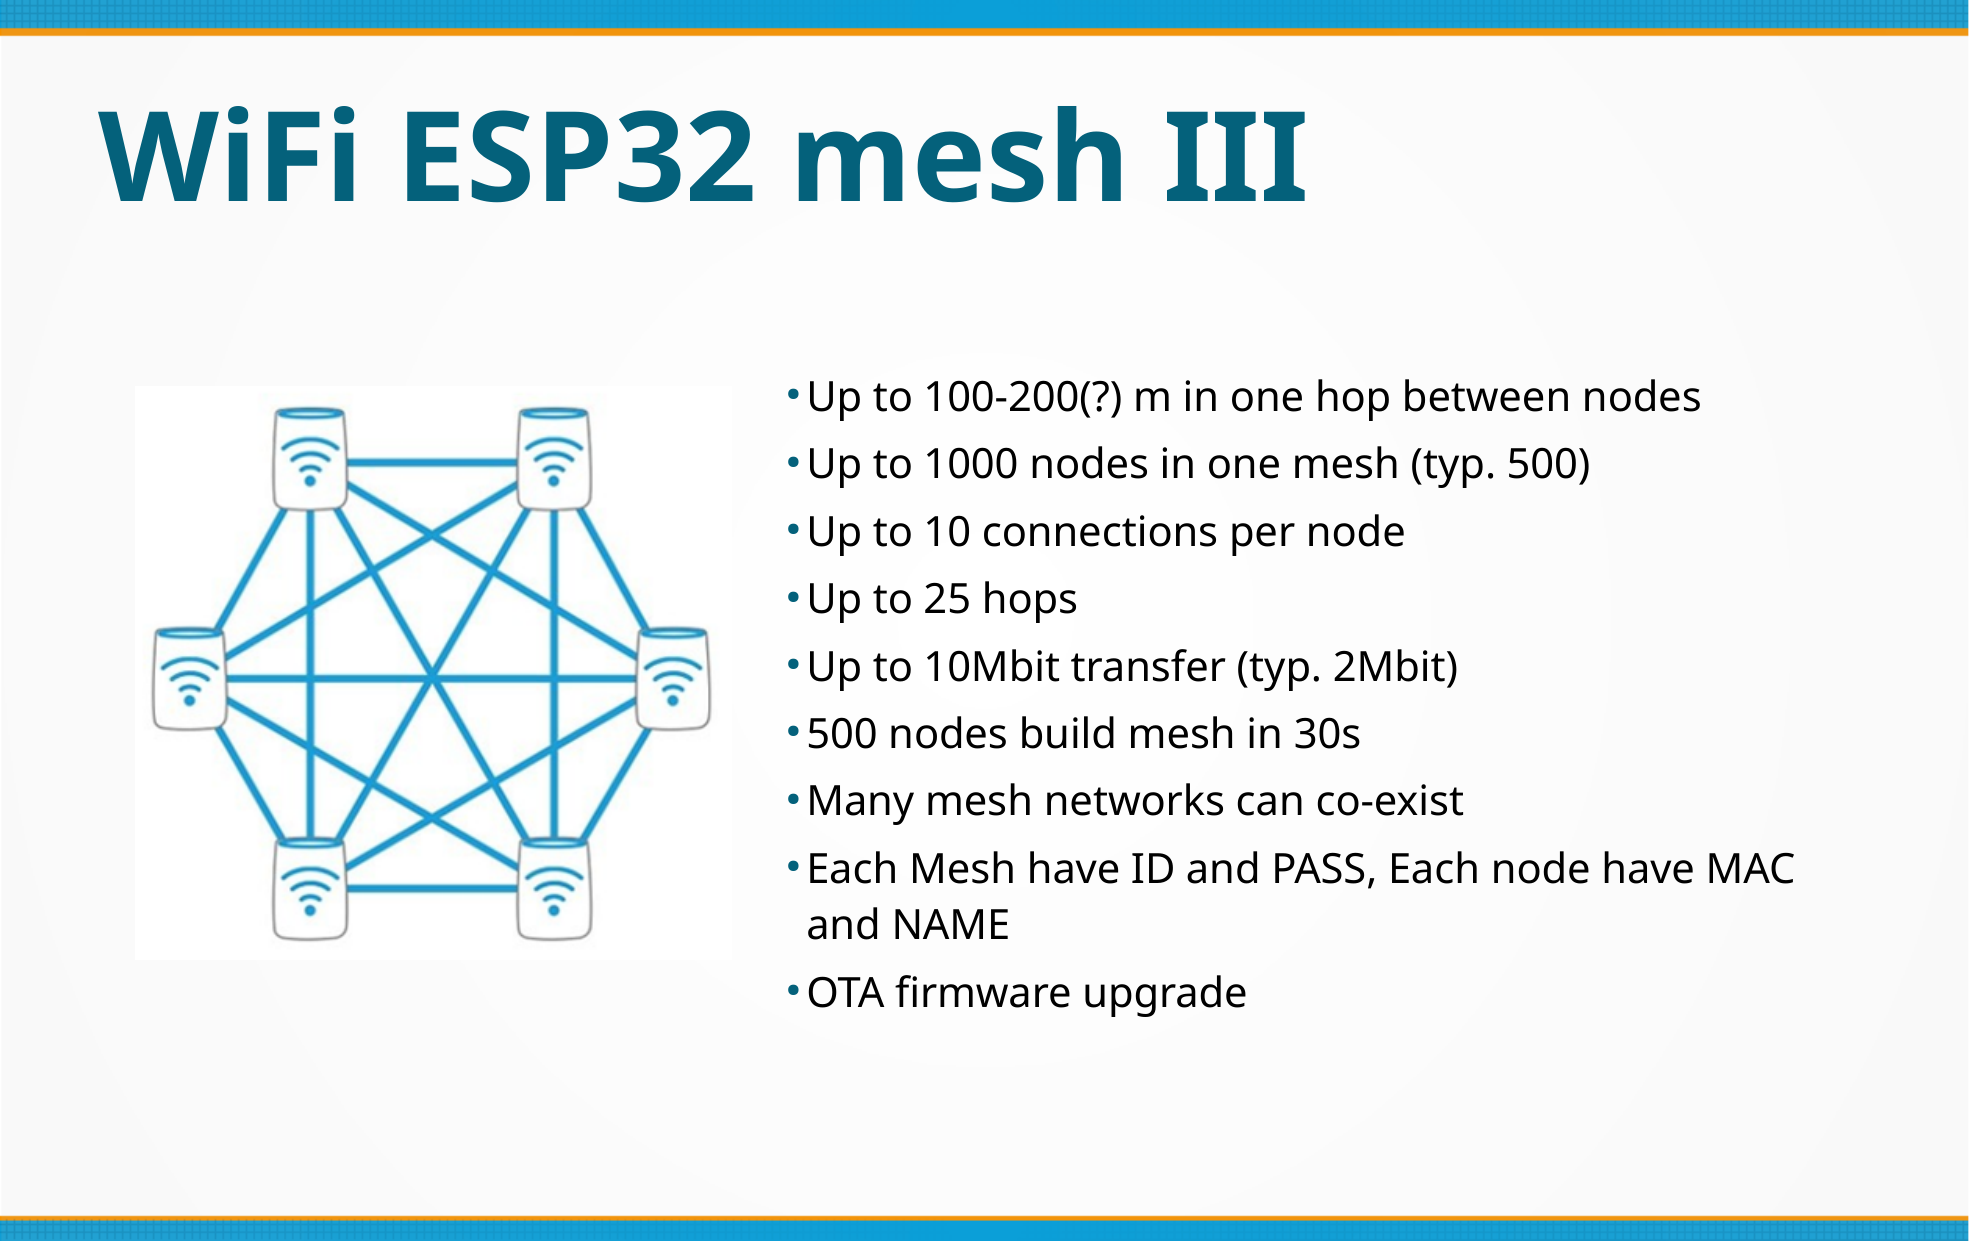

# WiFi ESP32 mesh III
Up to 100-200(?) m in one hop between nodes
Up to 1000 nodes in one mesh (typ. 500)
Up to 10 connections per node
Up to 25 hops
Up to 10Mbit transfer (typ. 2Mbit)
500 nodes build mesh in 30s
Many mesh networks can co-exist
Each Mesh have ID and PASS, Each node have MAC and NAME
OTA firmware upgrade